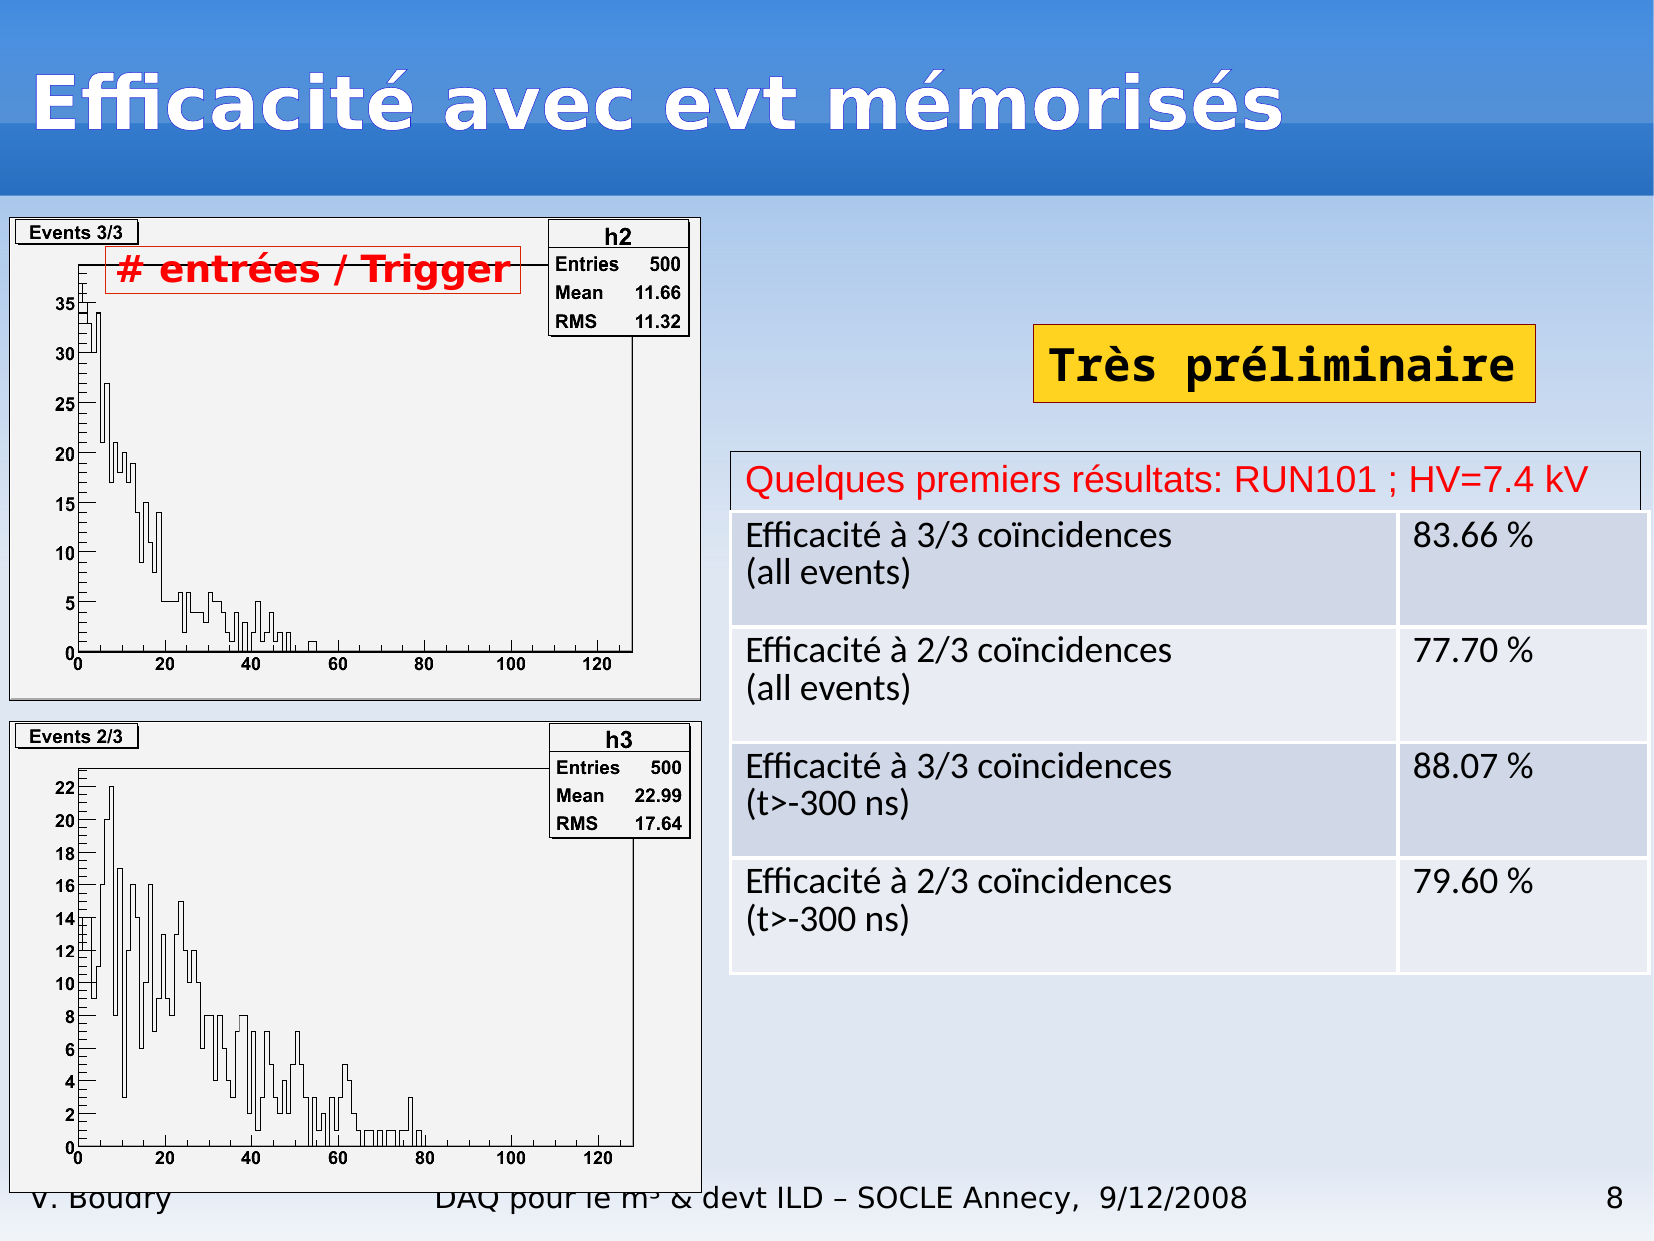

# Efficacité avec evt mémorisés
# entrées / Trigger
Très préliminaire
Quelques premiers résultats: RUN101 ; HV=7.4 kV
| Efficacité à 3/3 coïncidences (all events) | 83.66 % |
| --- | --- |
| Efficacité à 2/3 coïncidences (all events) | 77.70 % |
| Efficacité à 3/3 coïncidences (t>-300 ns) | 88.07 % |
| Efficacité à 2/3 coïncidences (t>-300 ns) | 79.60 % |
DAQ pour le m³ & devt ILD – SOCLE Annecy, 9/12/2008
8